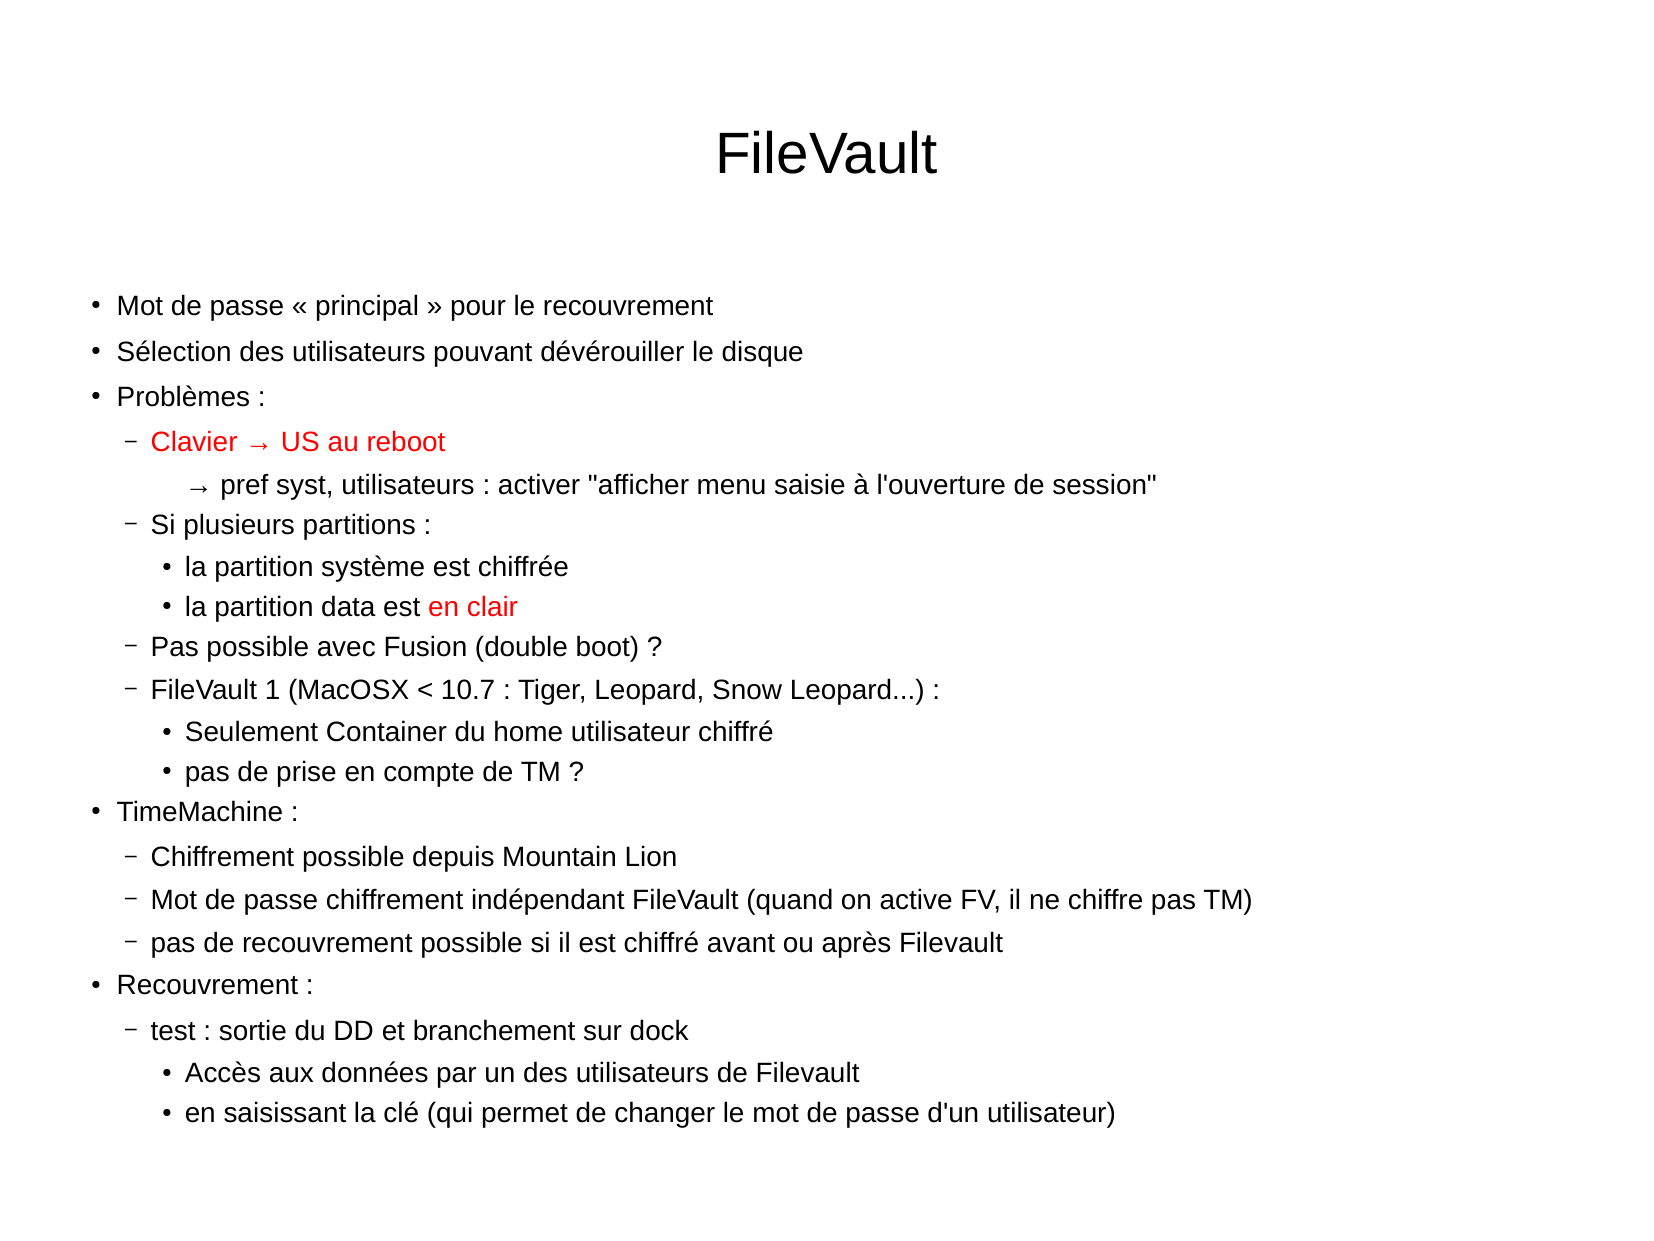

# FileVault
Mot de passe « principal » pour le recouvrement
Sélection des utilisateurs pouvant dévérouiller le disque
Problèmes :
Clavier → US au reboot
→ pref syst, utilisateurs : activer "afficher menu saisie à l'ouverture de session"
Si plusieurs partitions :
la partition système est chiffrée
la partition data est en clair
Pas possible avec Fusion (double boot) ?
FileVault 1 (MacOSX < 10.7 : Tiger, Leopard, Snow Leopard...) :
Seulement Container du home utilisateur chiffré
pas de prise en compte de TM ?
TimeMachine :
Chiffrement possible depuis Mountain Lion
Mot de passe chiffrement indépendant FileVault (quand on active FV, il ne chiffre pas TM)
pas de recouvrement possible si il est chiffré avant ou après Filevault
Recouvrement :
test : sortie du DD et branchement sur dock
Accès aux données par un des utilisateurs de Filevault
en saisissant la clé (qui permet de changer le mot de passe d'un utilisateur)